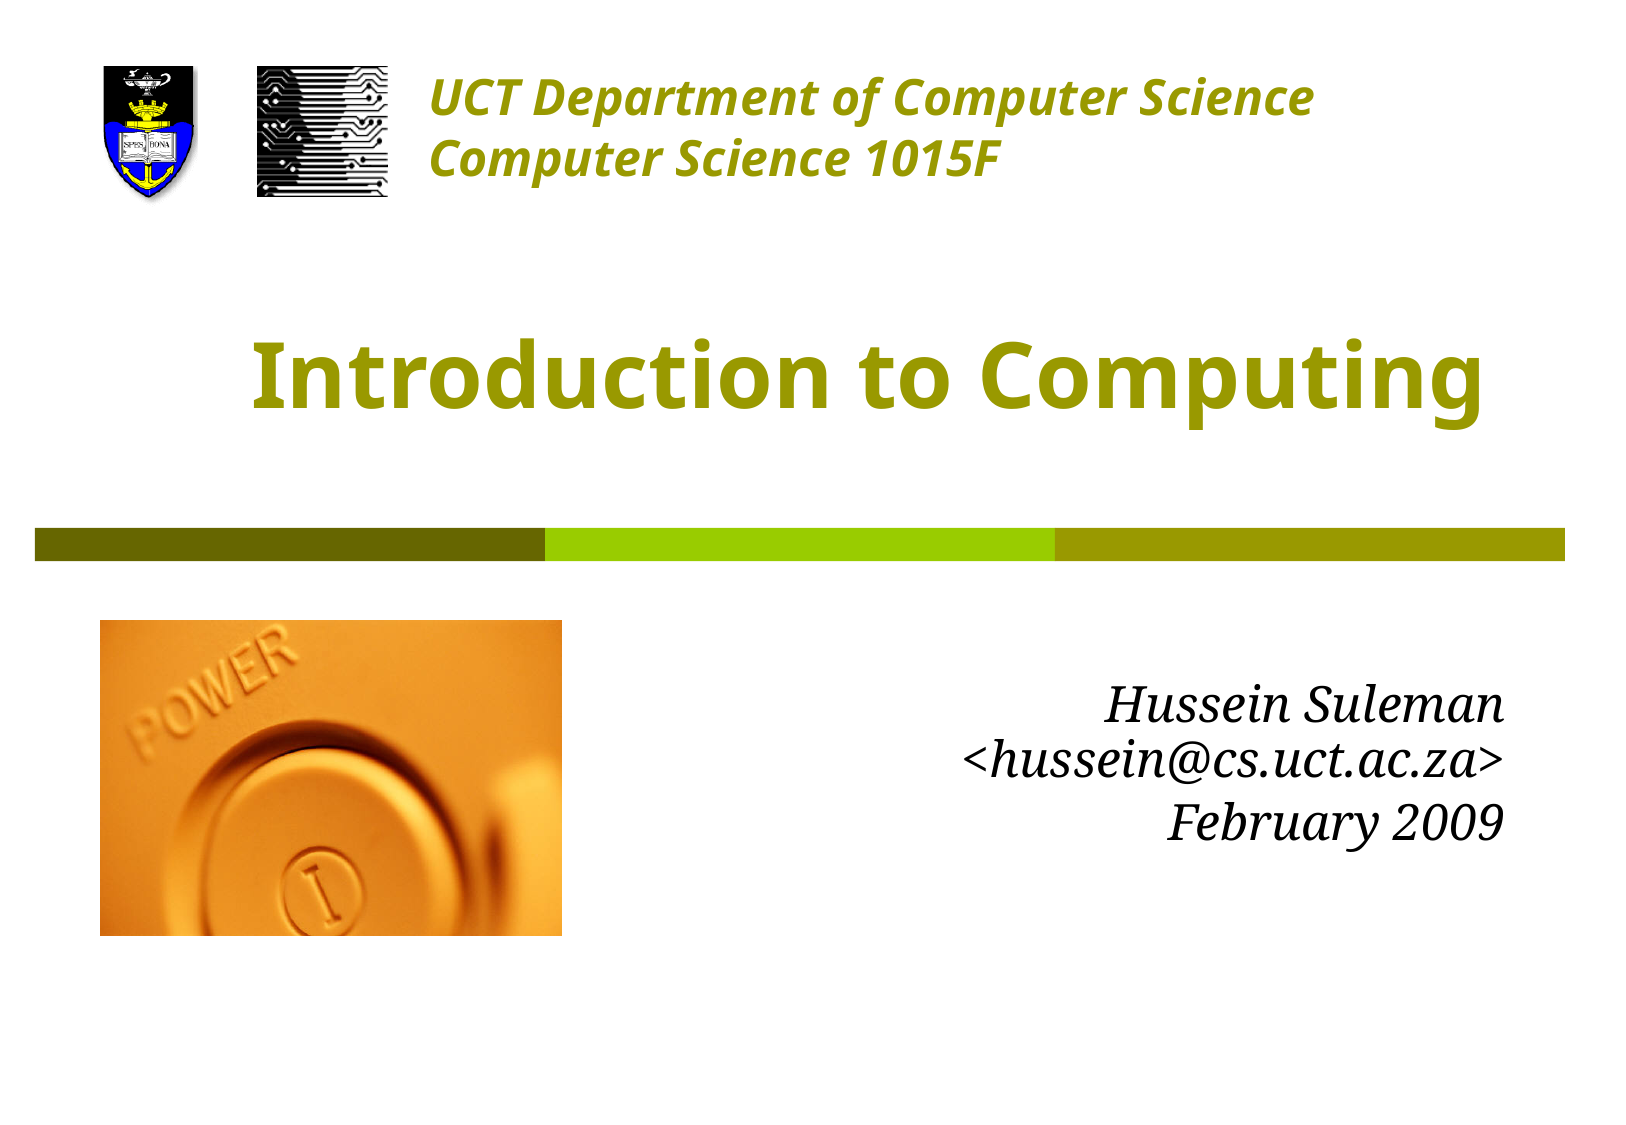

UCT Department of Computer Science
Computer Science 1015F
# Introduction to Computing
Hussein Suleman <hussein@cs.uct.ac.za>
February 2009